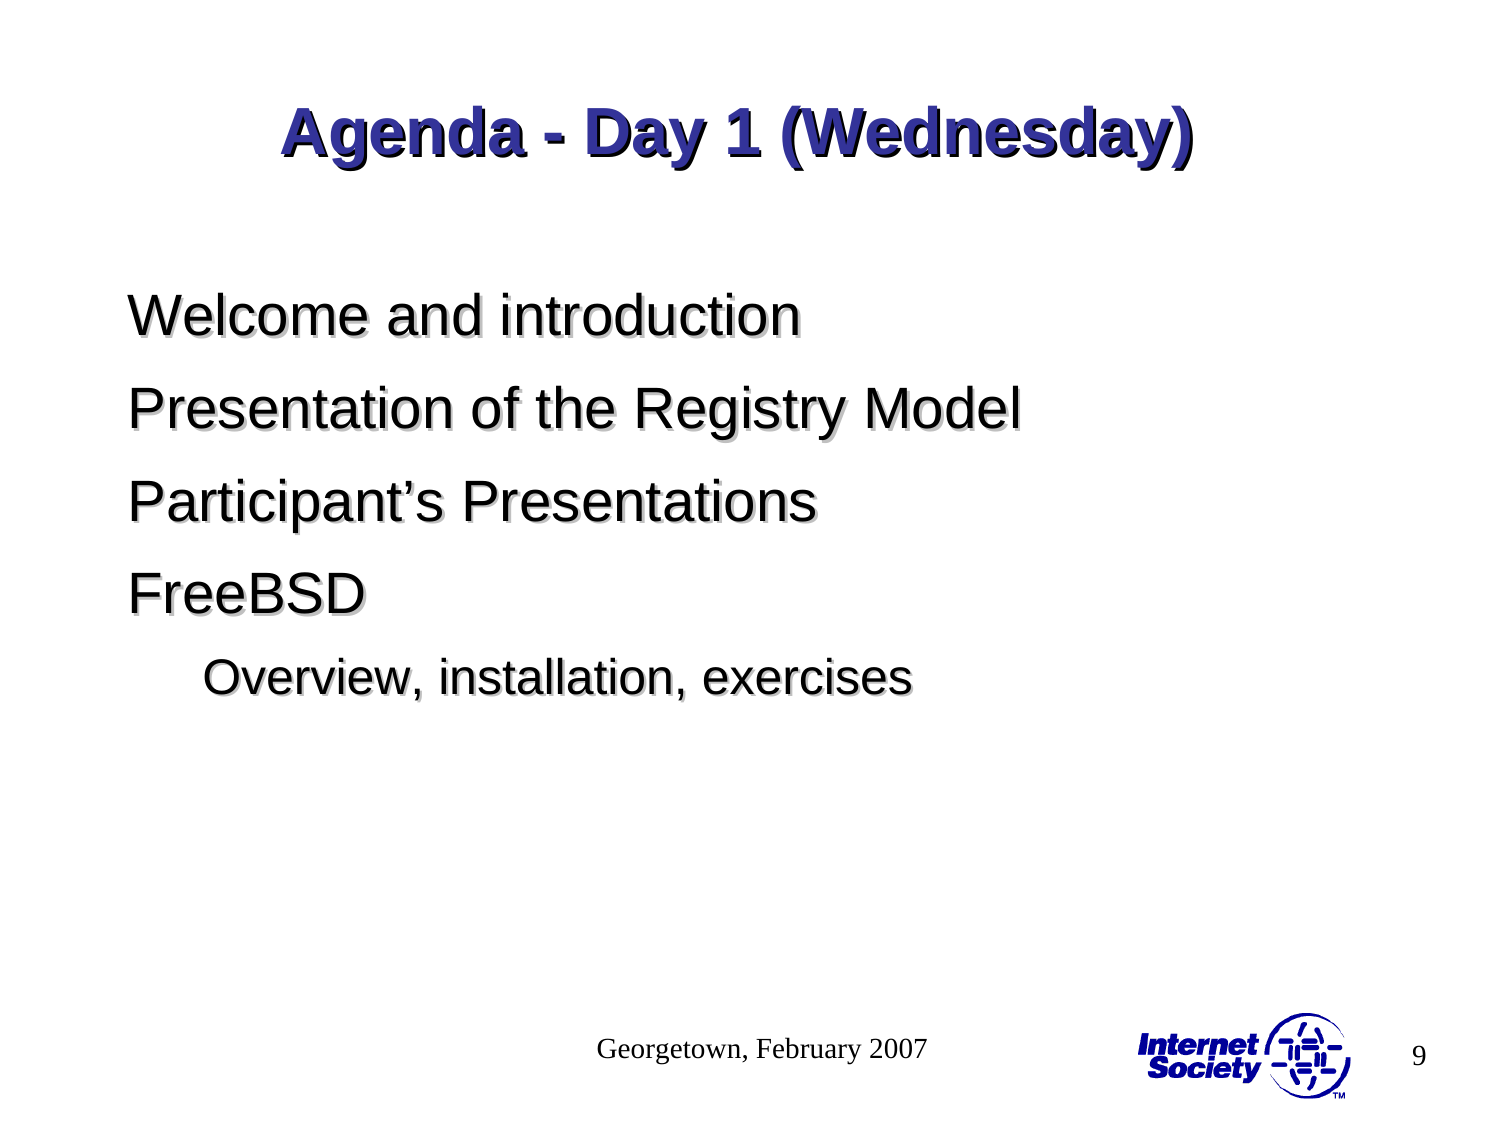

# Agenda - Day 1 (Wednesday)
Welcome and introduction
Presentation of the Registry Model
Participant’s Presentations
FreeBSD
Overview, installation, exercises